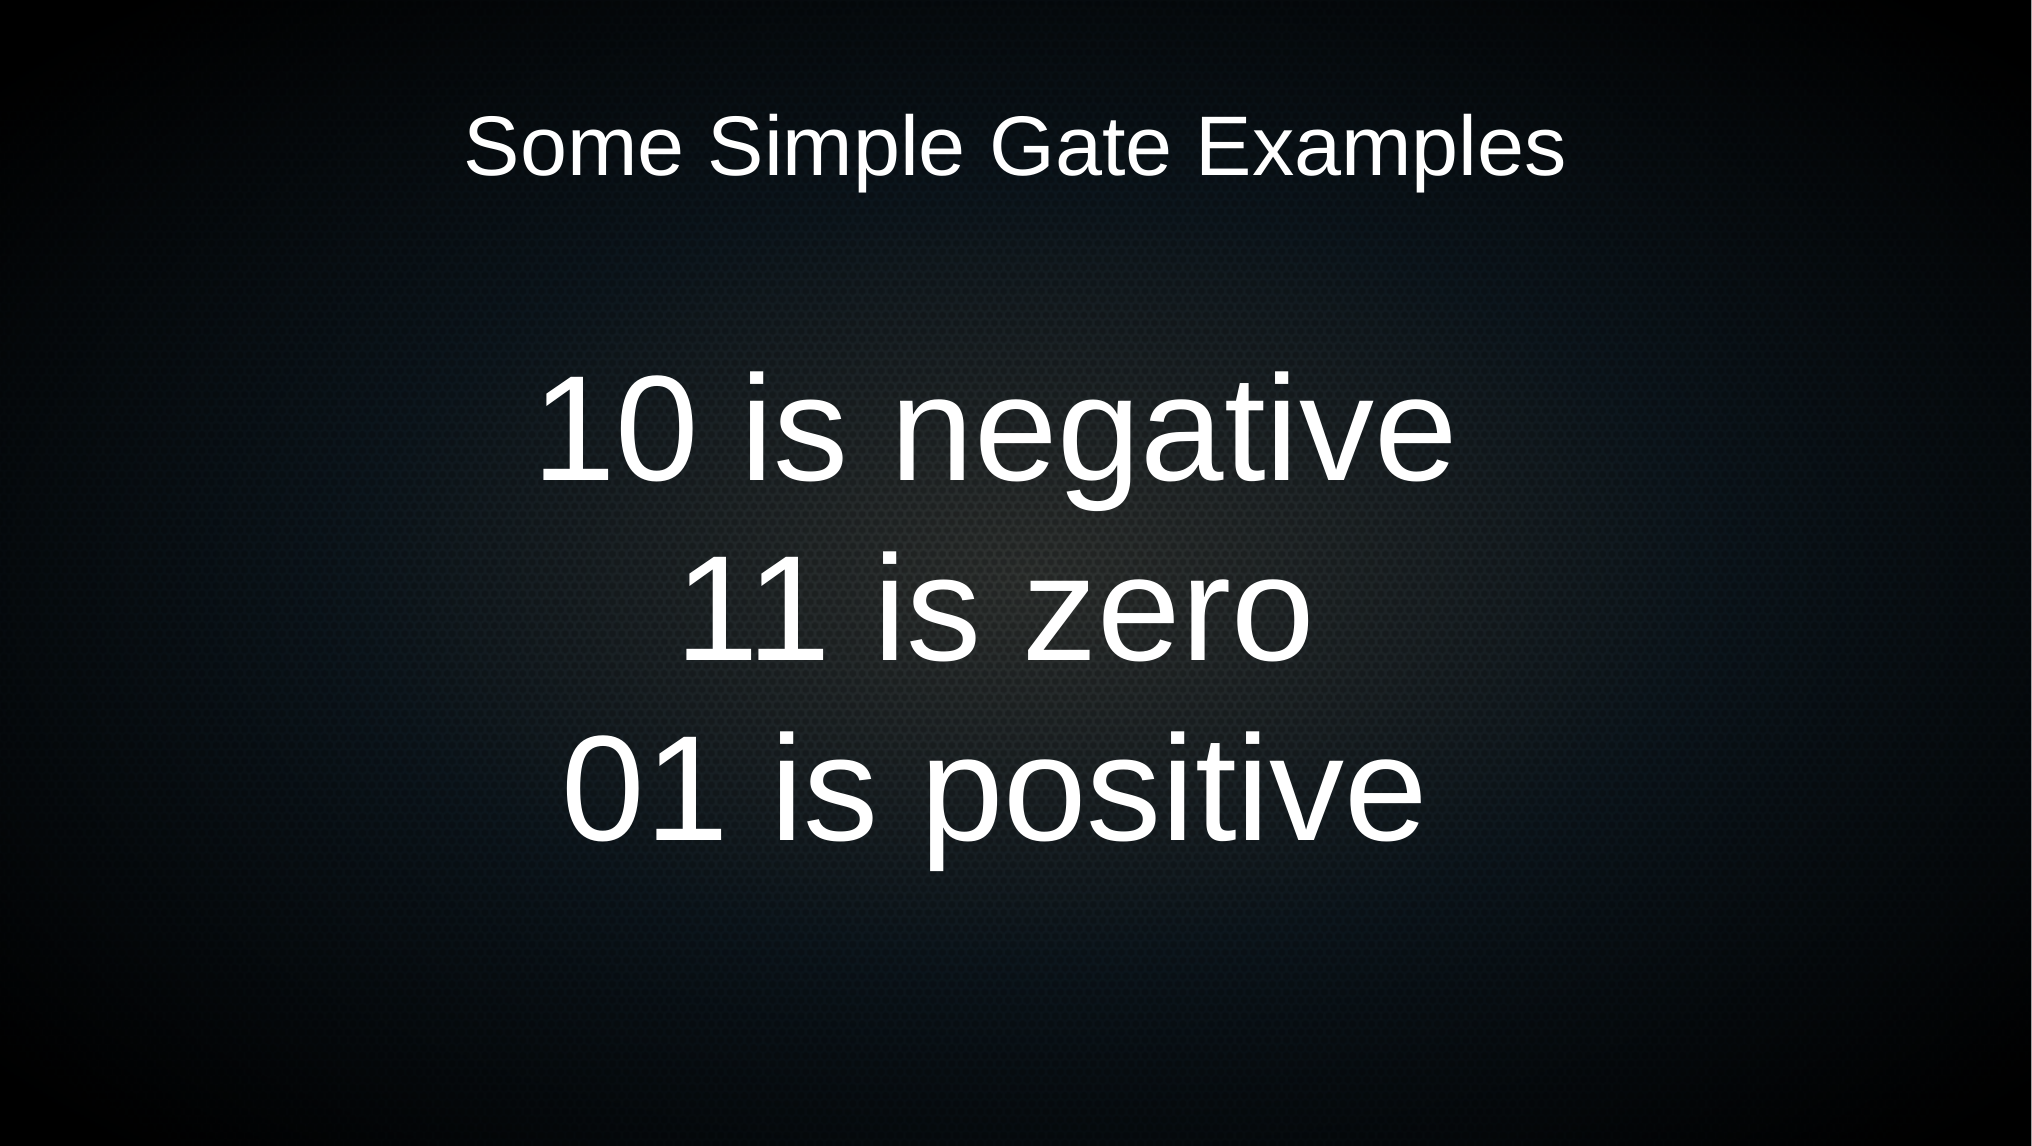

Some Simple Gate Examples
10 is negative
11 is zero
01 is positive